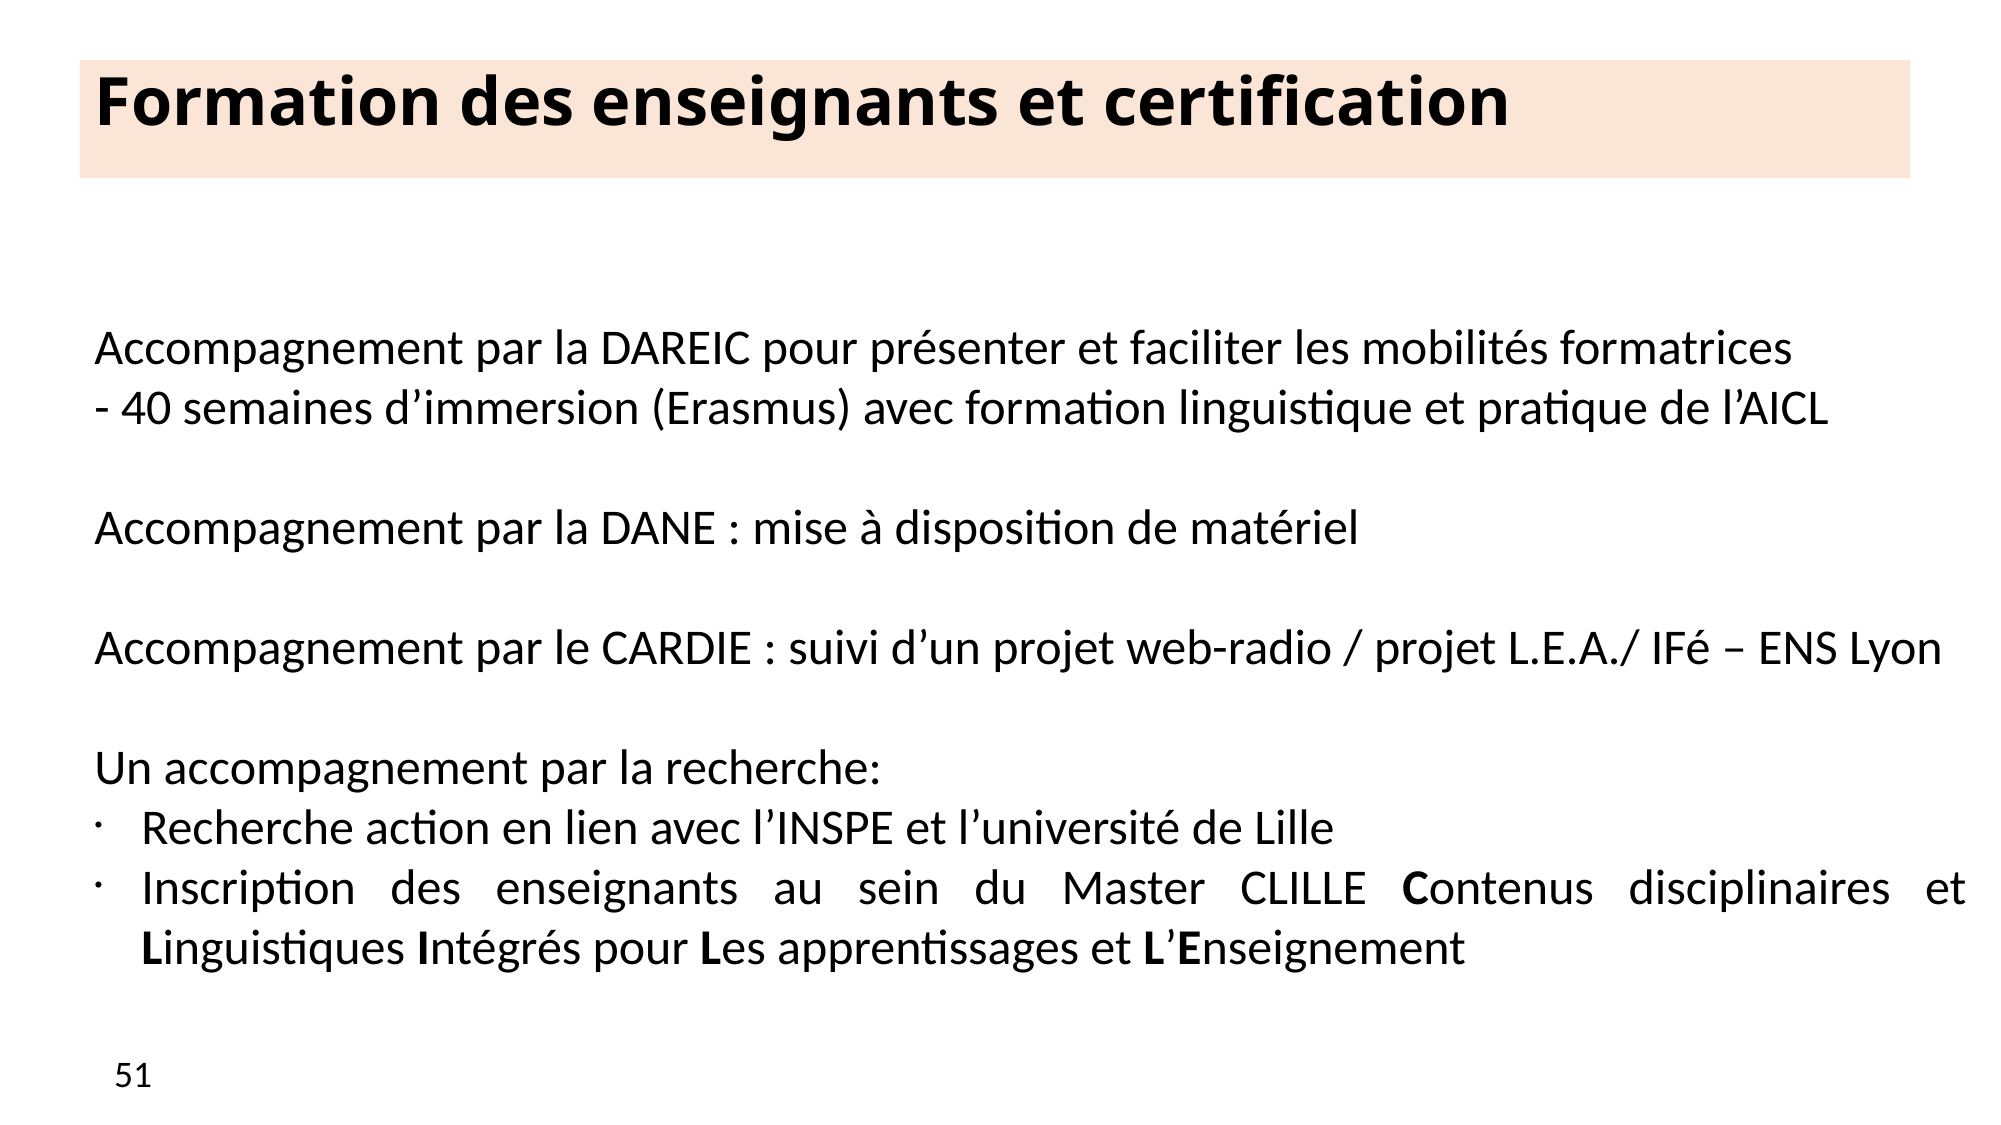

# Formation des enseignants et certification
Accompagnement par la DAREIC pour présenter et faciliter les mobilités formatrices
- 40 semaines d’immersion (Erasmus) avec formation linguistique et pratique de l’AICL
Accompagnement par la DANE : mise à disposition de matériel
Accompagnement par le CARDIE : suivi d’un projet web-radio / projet L.E.A./ IFé – ENS Lyon
Un accompagnement par la recherche:
Recherche action en lien avec l’INSPE et l’université de Lille
Inscription des enseignants au sein du Master CLILLE Contenus disciplinaires et Linguistiques Intégrés pour Les apprentissages et L’Enseignement